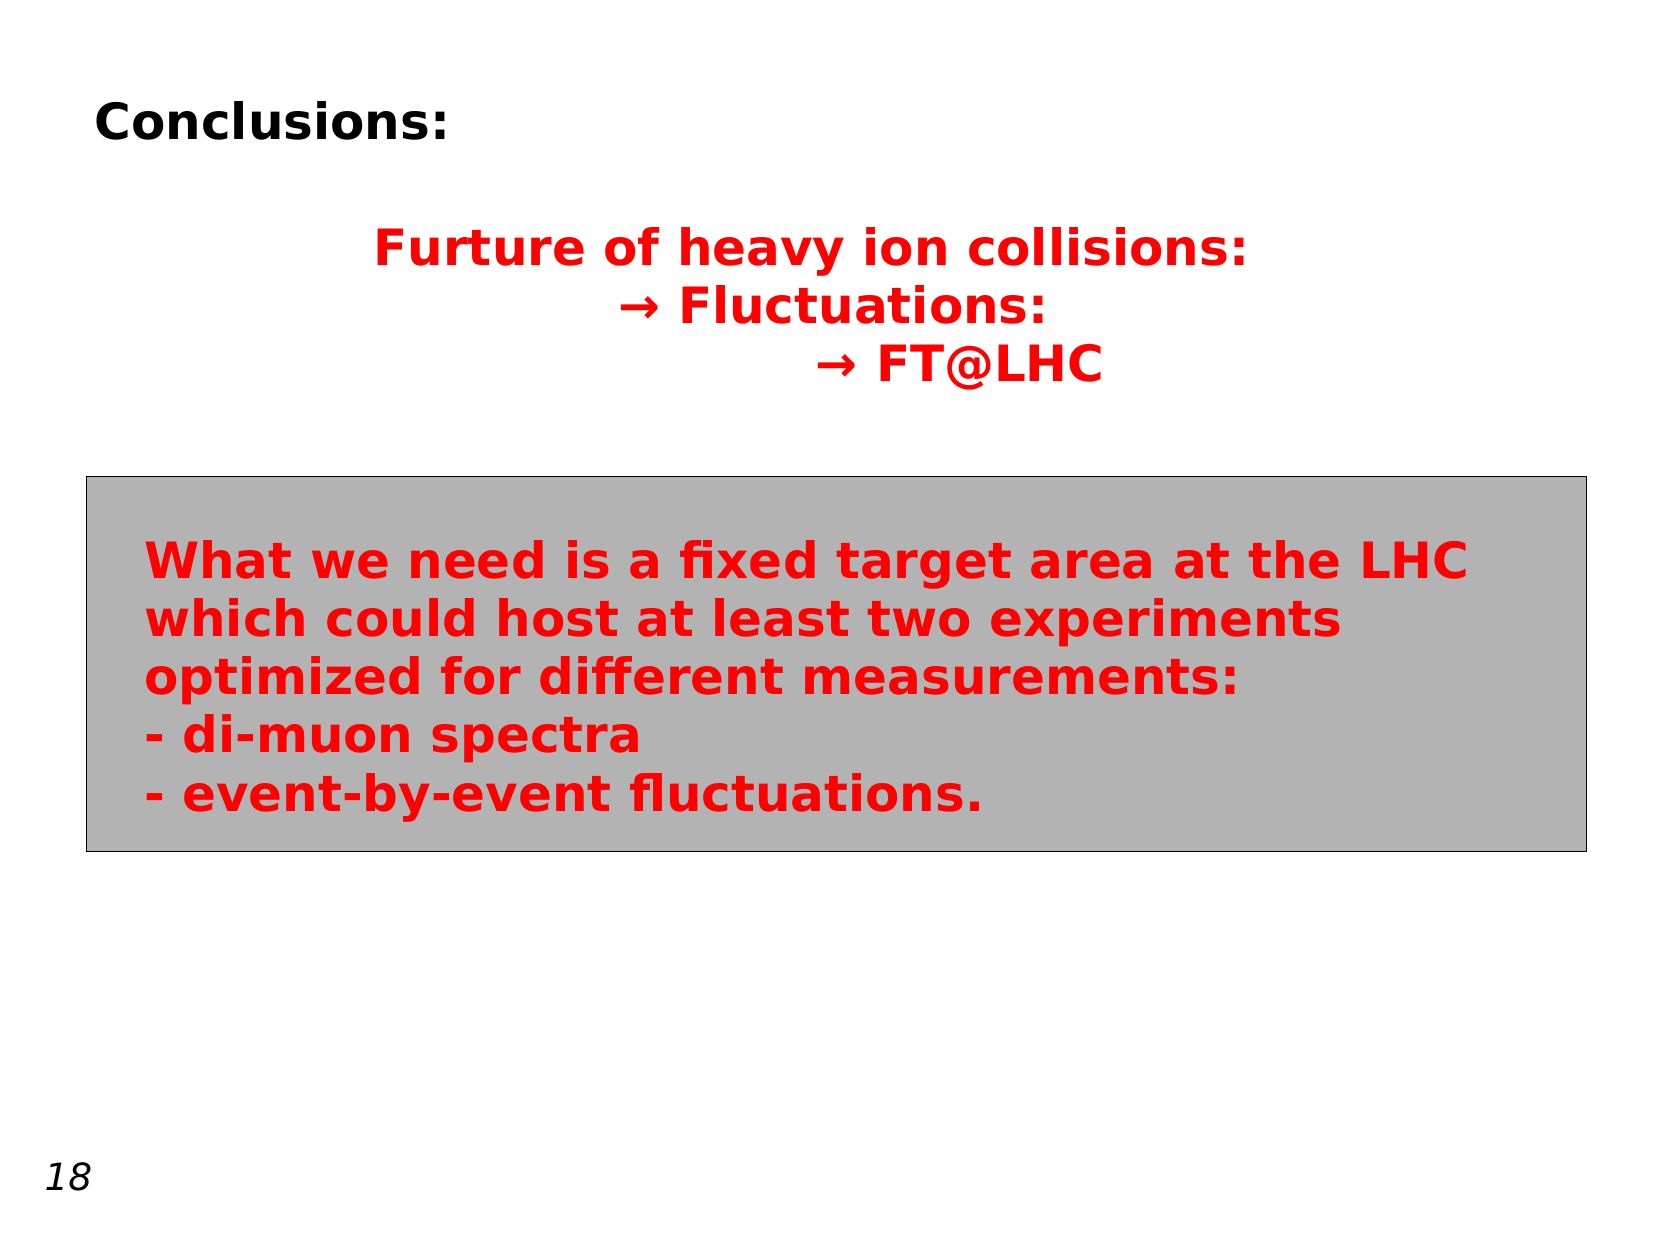

Conclusions:
 Furture of heavy ion collisions:
 → Fluctuations:
 → FT@LHC
What we need is a fixed target area at the LHC
which could host at least two experiments
optimized for different measurements:
- di-muon spectra
- event-by-event fluctuations.